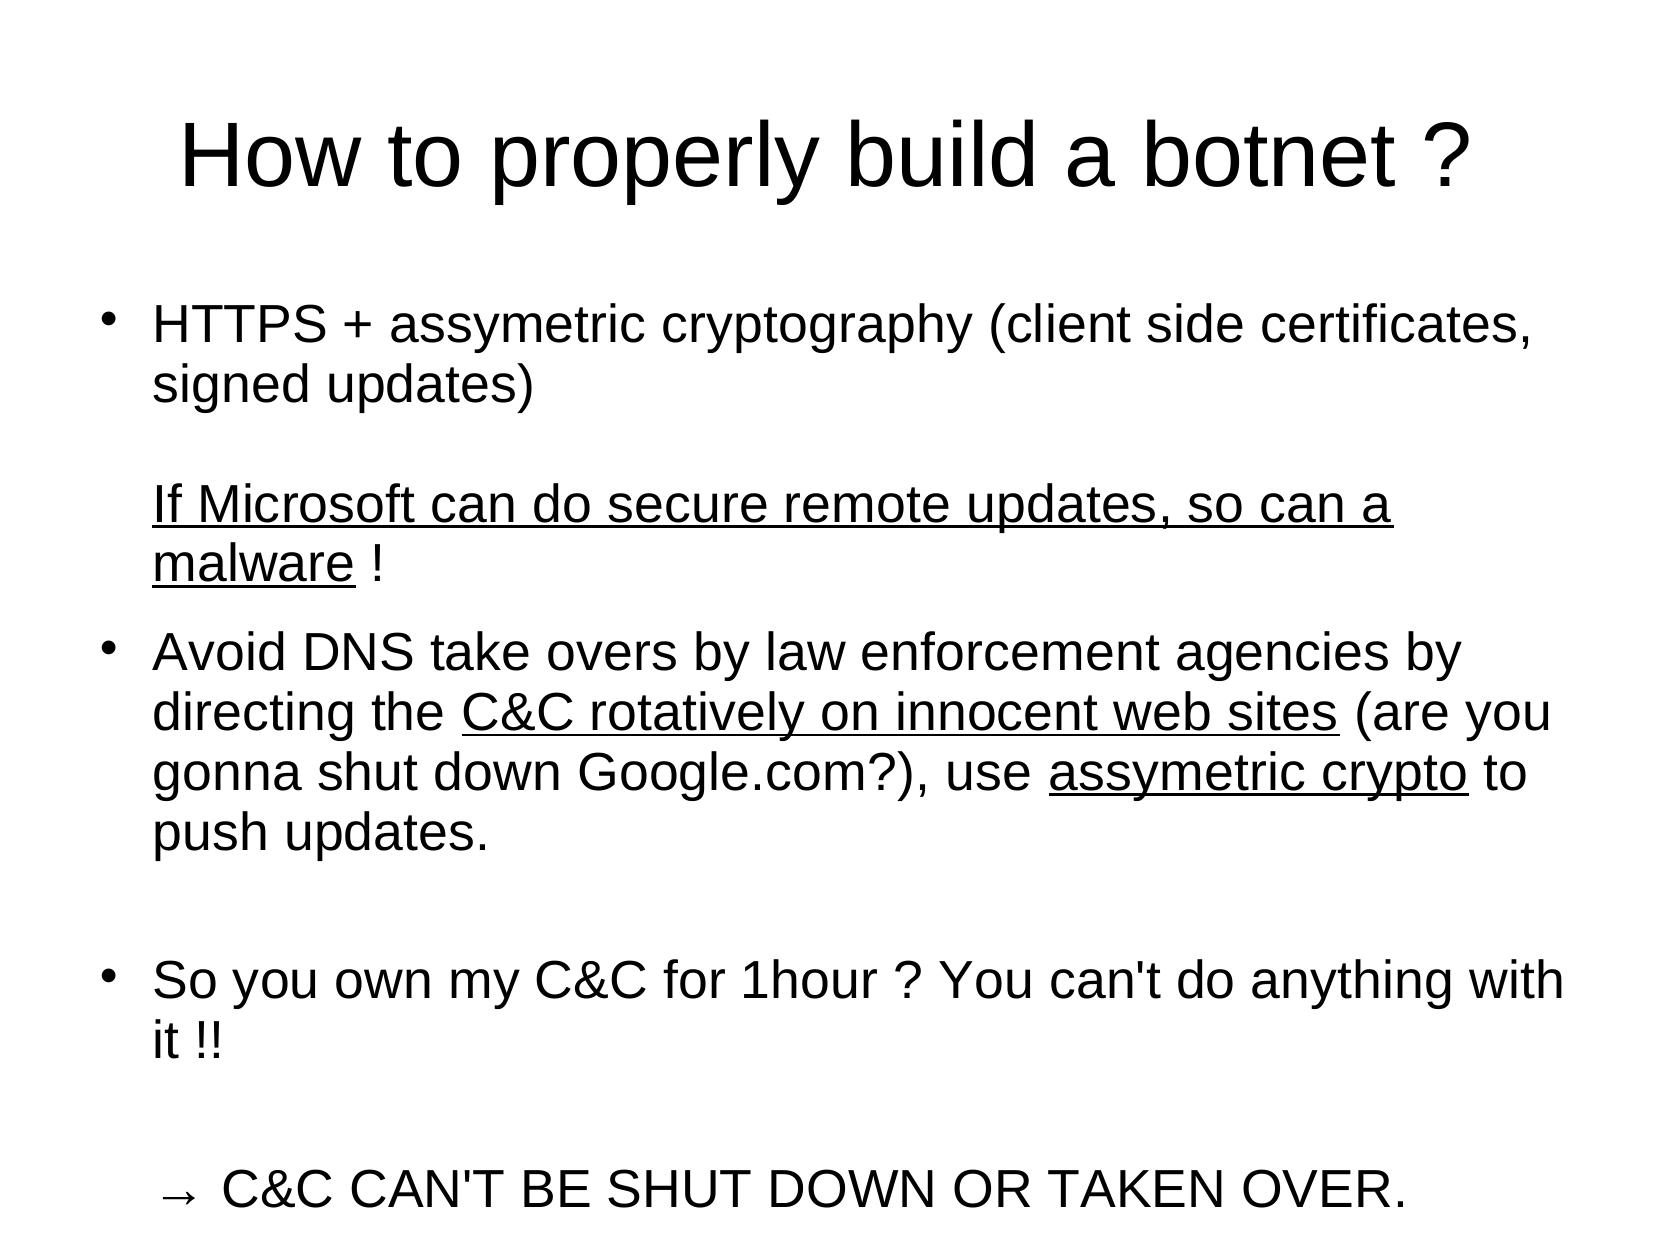

# How to properly build a botnet ?
HTTPS + assymetric cryptography (client side certificates, signed updates)
If Microsoft can do secure remote updates, so can a malware !
Avoid DNS take overs by law enforcement agencies by directing the C&C rotatively on innocent web sites (are you gonna shut down Google.com?), use assymetric crypto to push updates.
So you own my C&C for 1hour ? You can't do anything with it !!
→ C&C CAN'T BE SHUT DOWN OR TAKEN OVER.